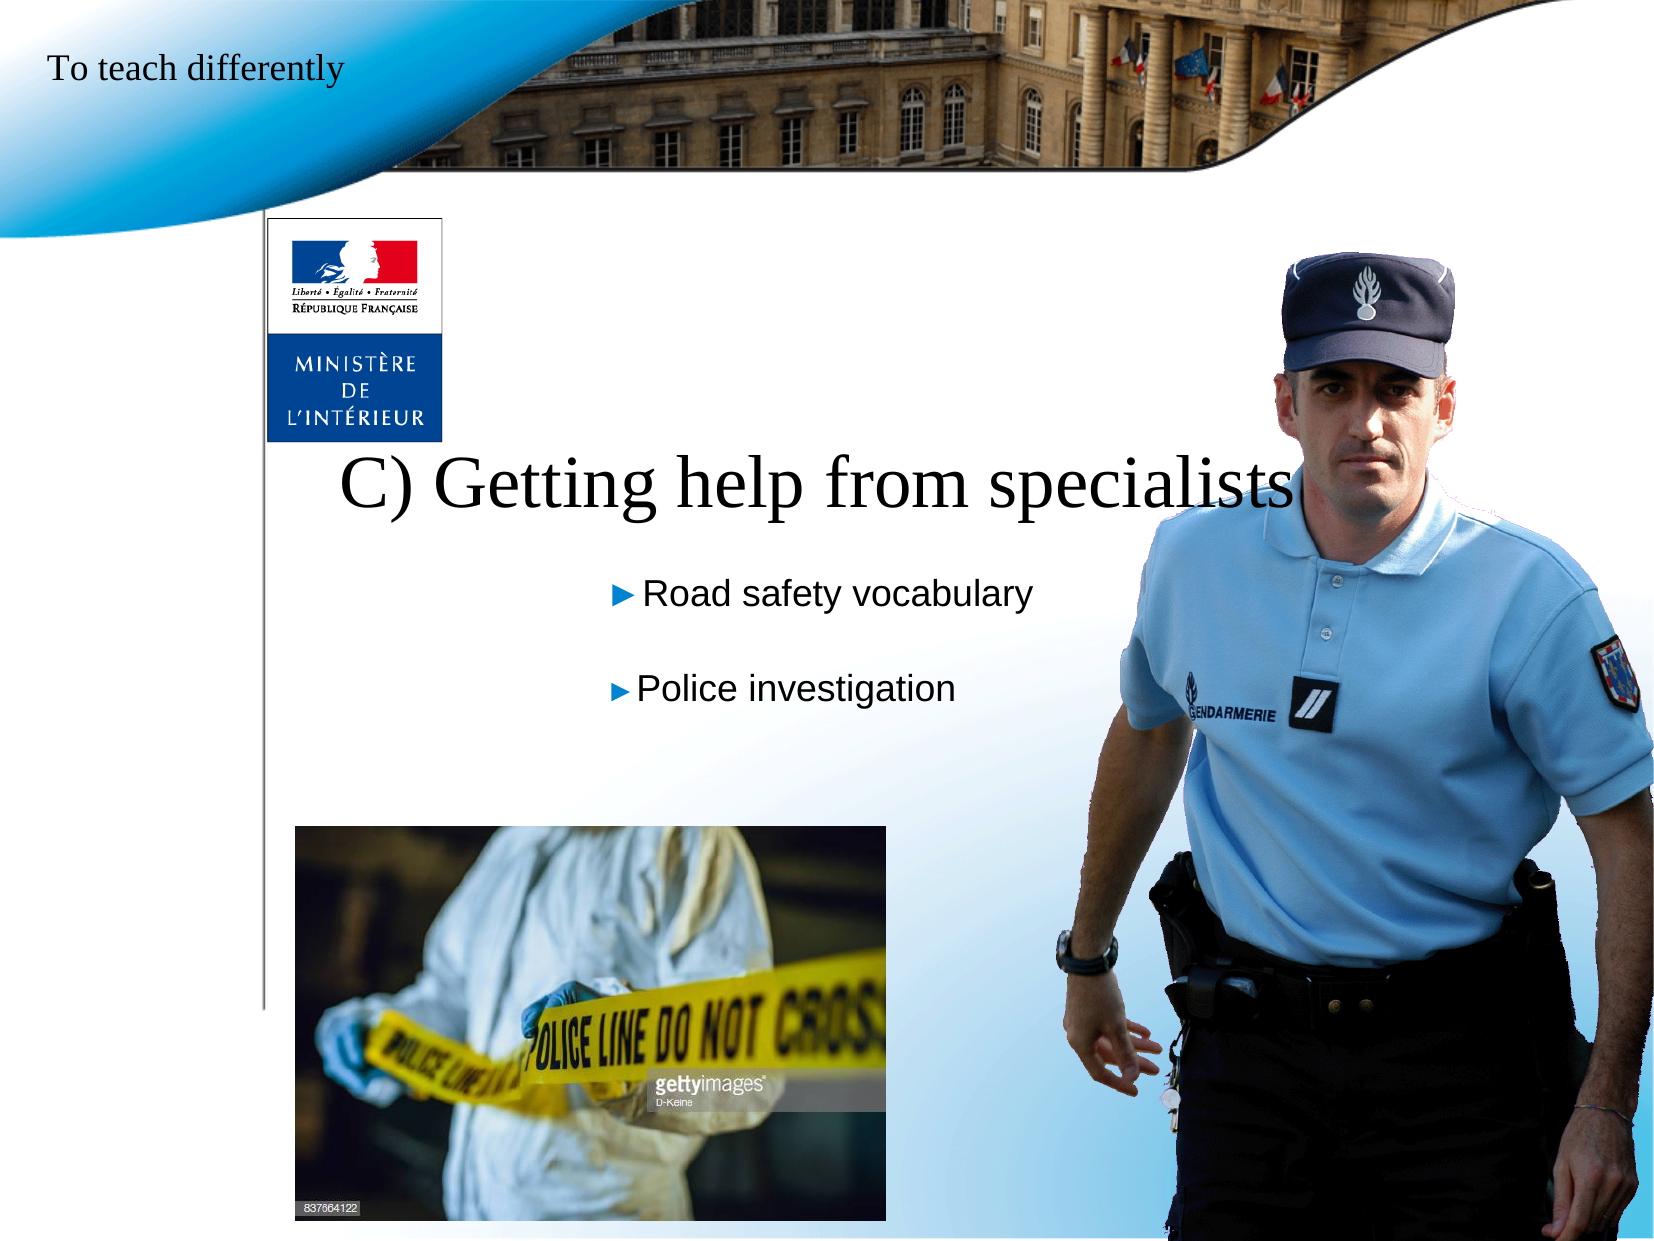

To teach differently
C) Getting help from specialists
►Road safety vocabulary
►Police investigation